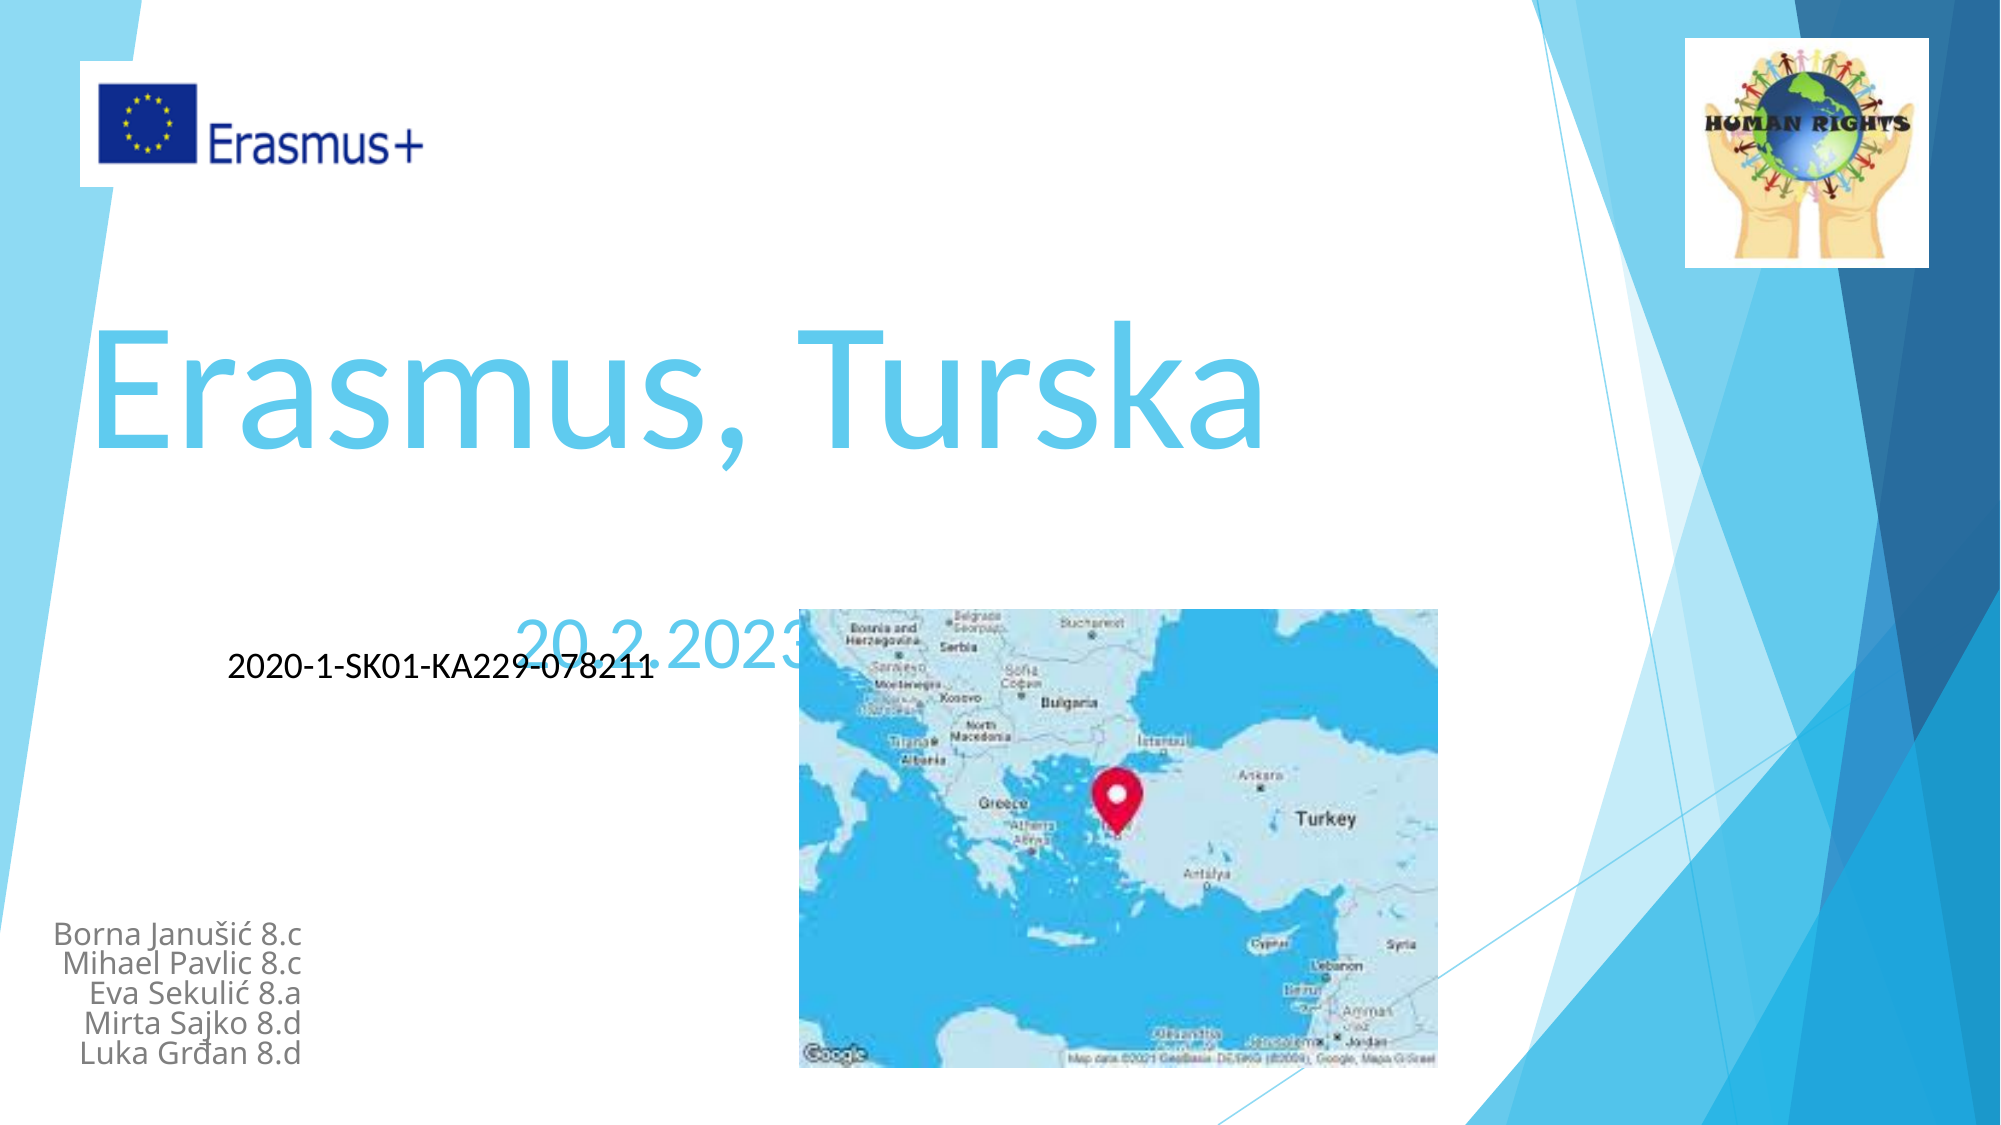

# Erasmus, Turska 20.2.2023. – 24.2.2023.
2020-1-SK01-KA229-078211
Borna Janušić 8.c
Mihael Pavlic 8.c
Eva Sekulić 8.a
Mirta Sajko 8.d
Luka Grđan 8.d